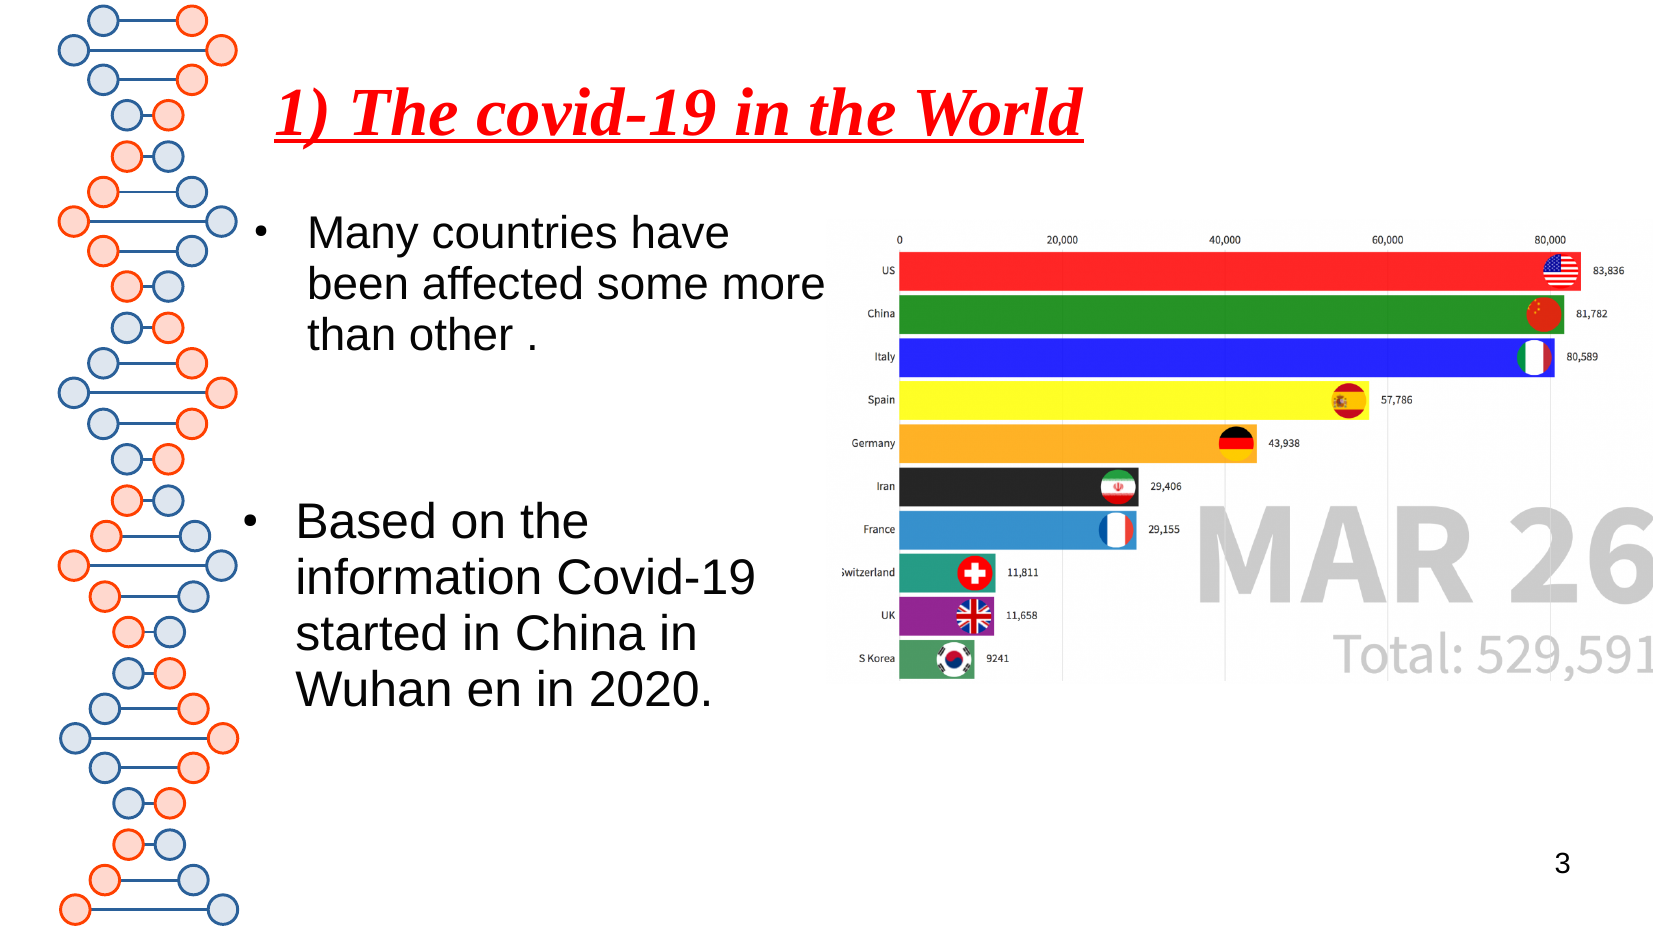

# 1) The covid-19 in the World
Many countries have been affected some more than other .
Based on the information Covid-19 started in China in Wuhan en in 2020.
3